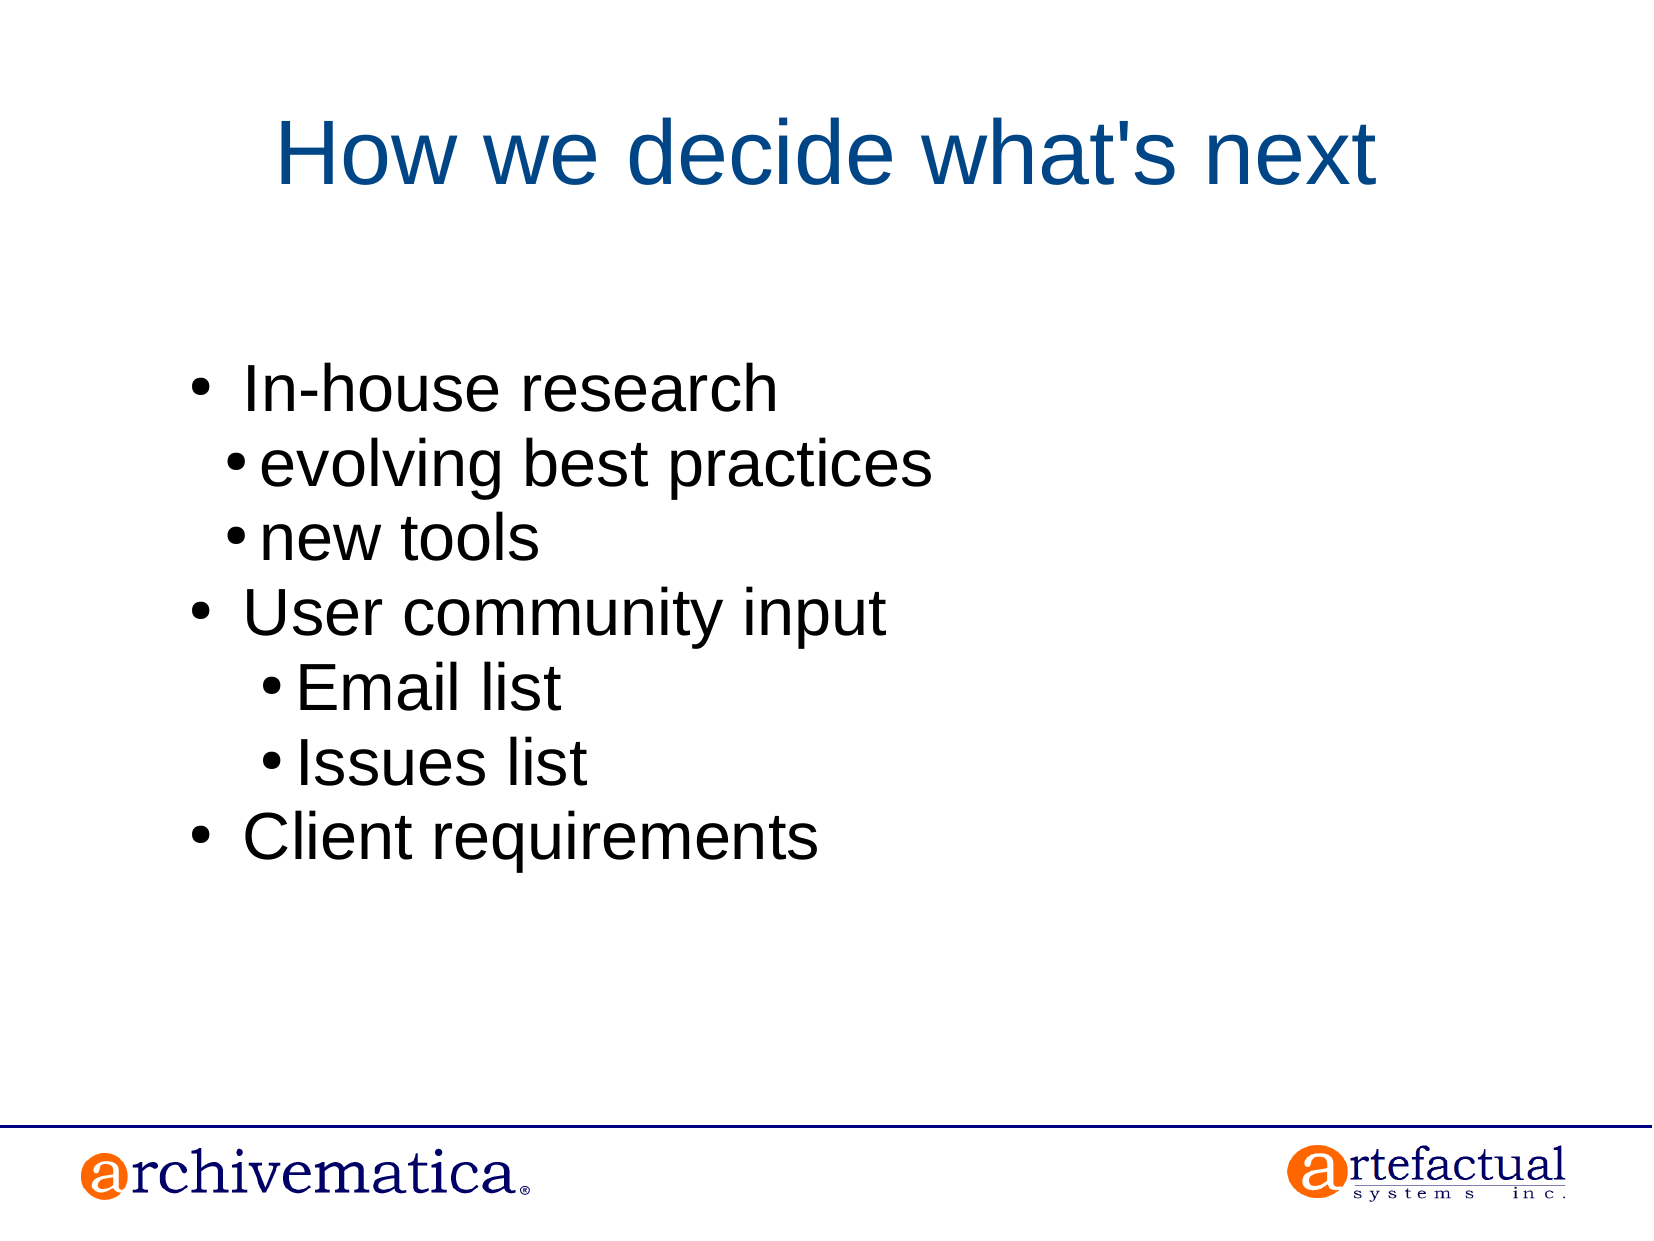

# How we decide what's next
 In-house research
evolving best practices
new tools
 User community input
Email list
Issues list
 Client requirements